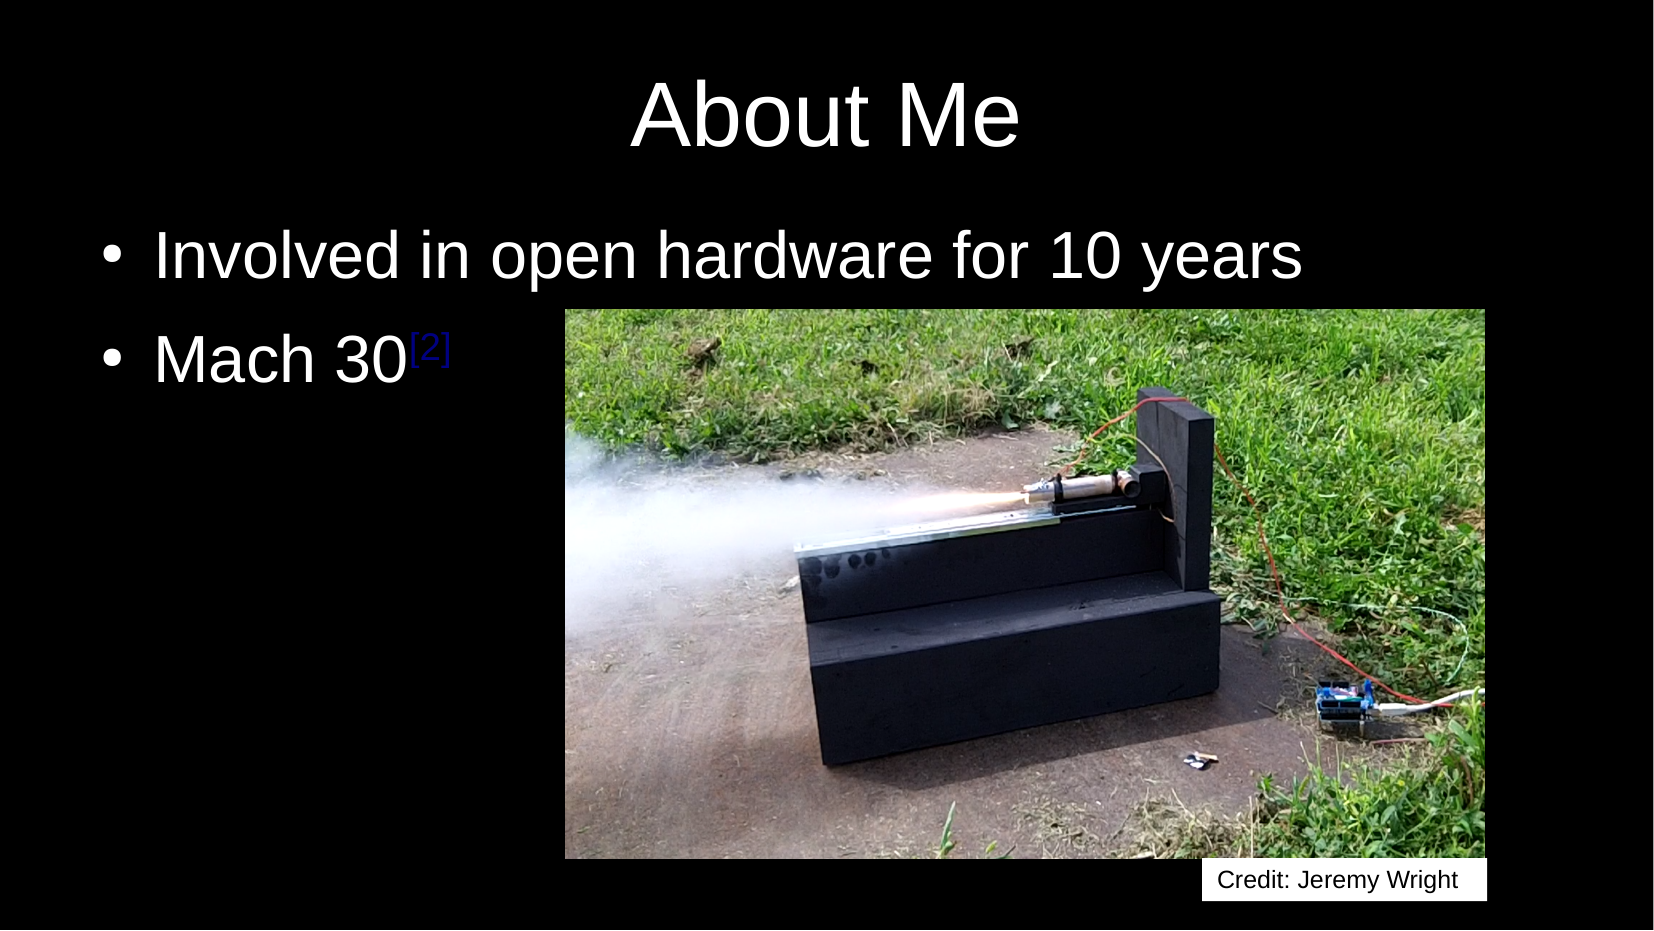

# About Me
Involved in open hardware for 10 years
Mach 30[2]
Credit: Jeremy Wright